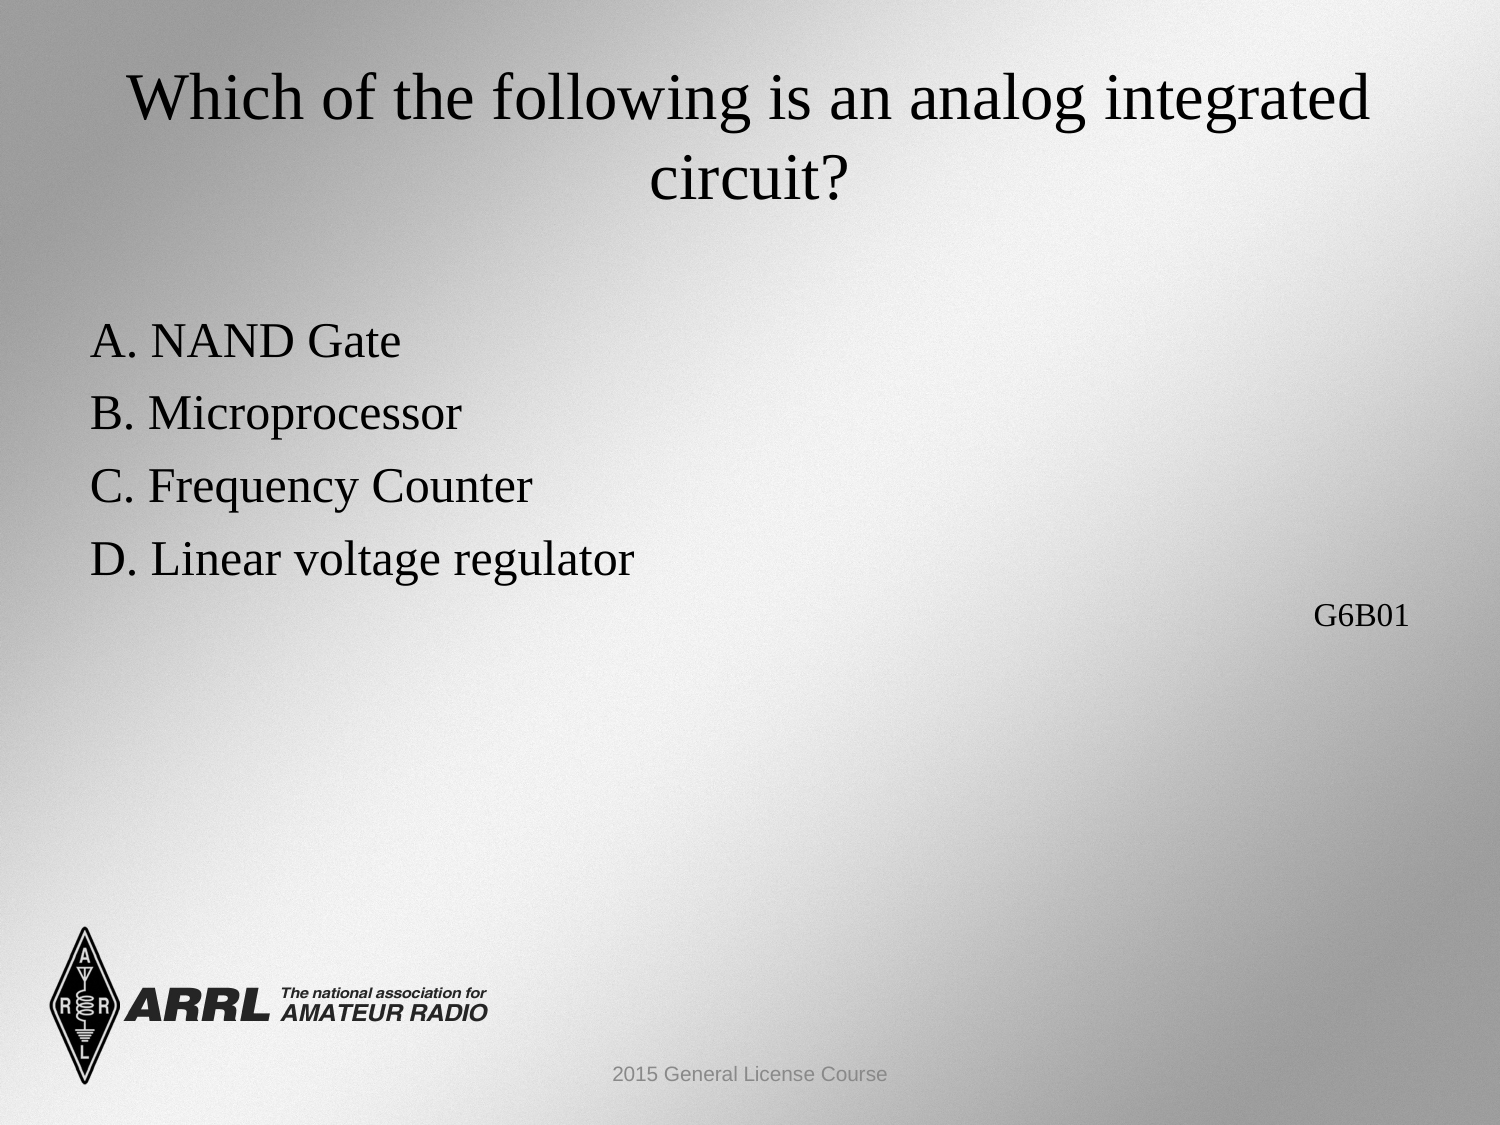

# Which of the following is an analog integrated circuit?
A. NAND Gate
B. Microprocessor
C. Frequency Counter
D. Linear voltage regulator
 G6B01
2015 General License Course